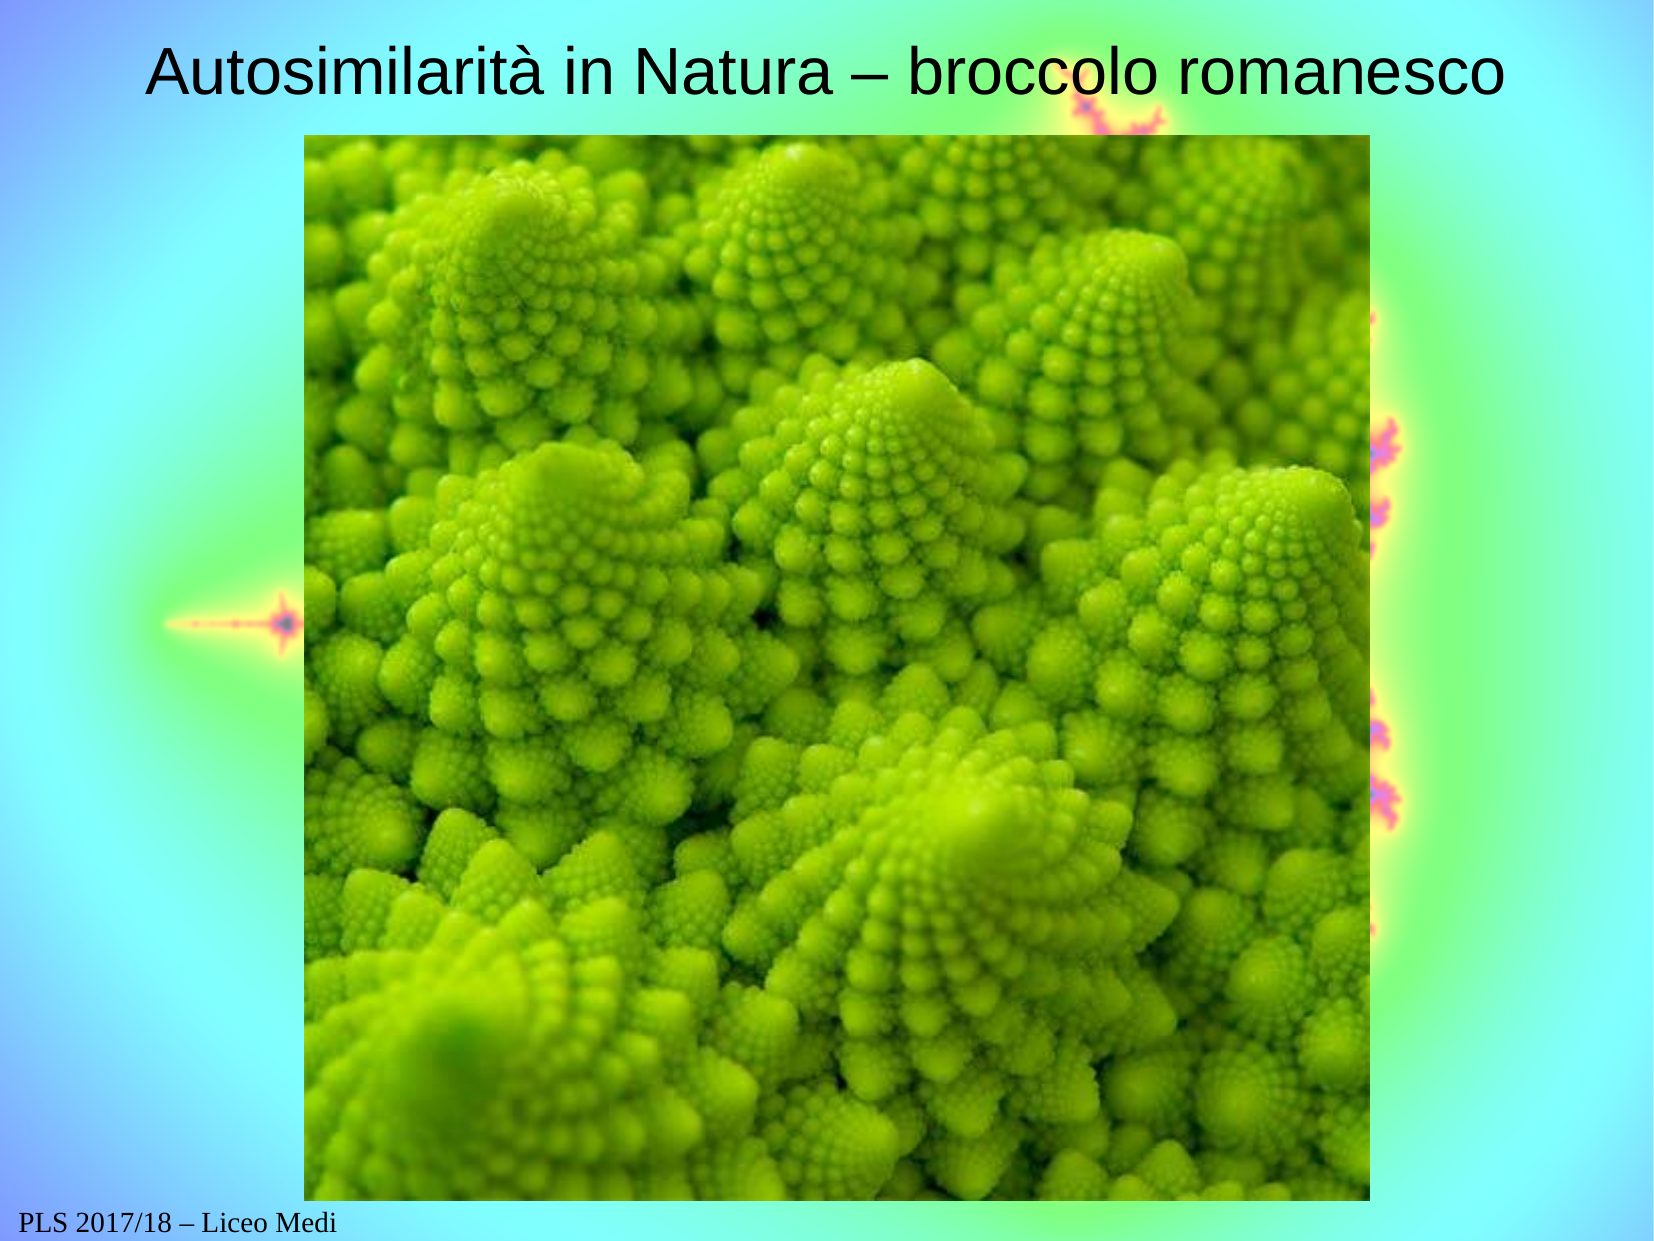

# Autosimilarità in Natura – broccolo romanesco